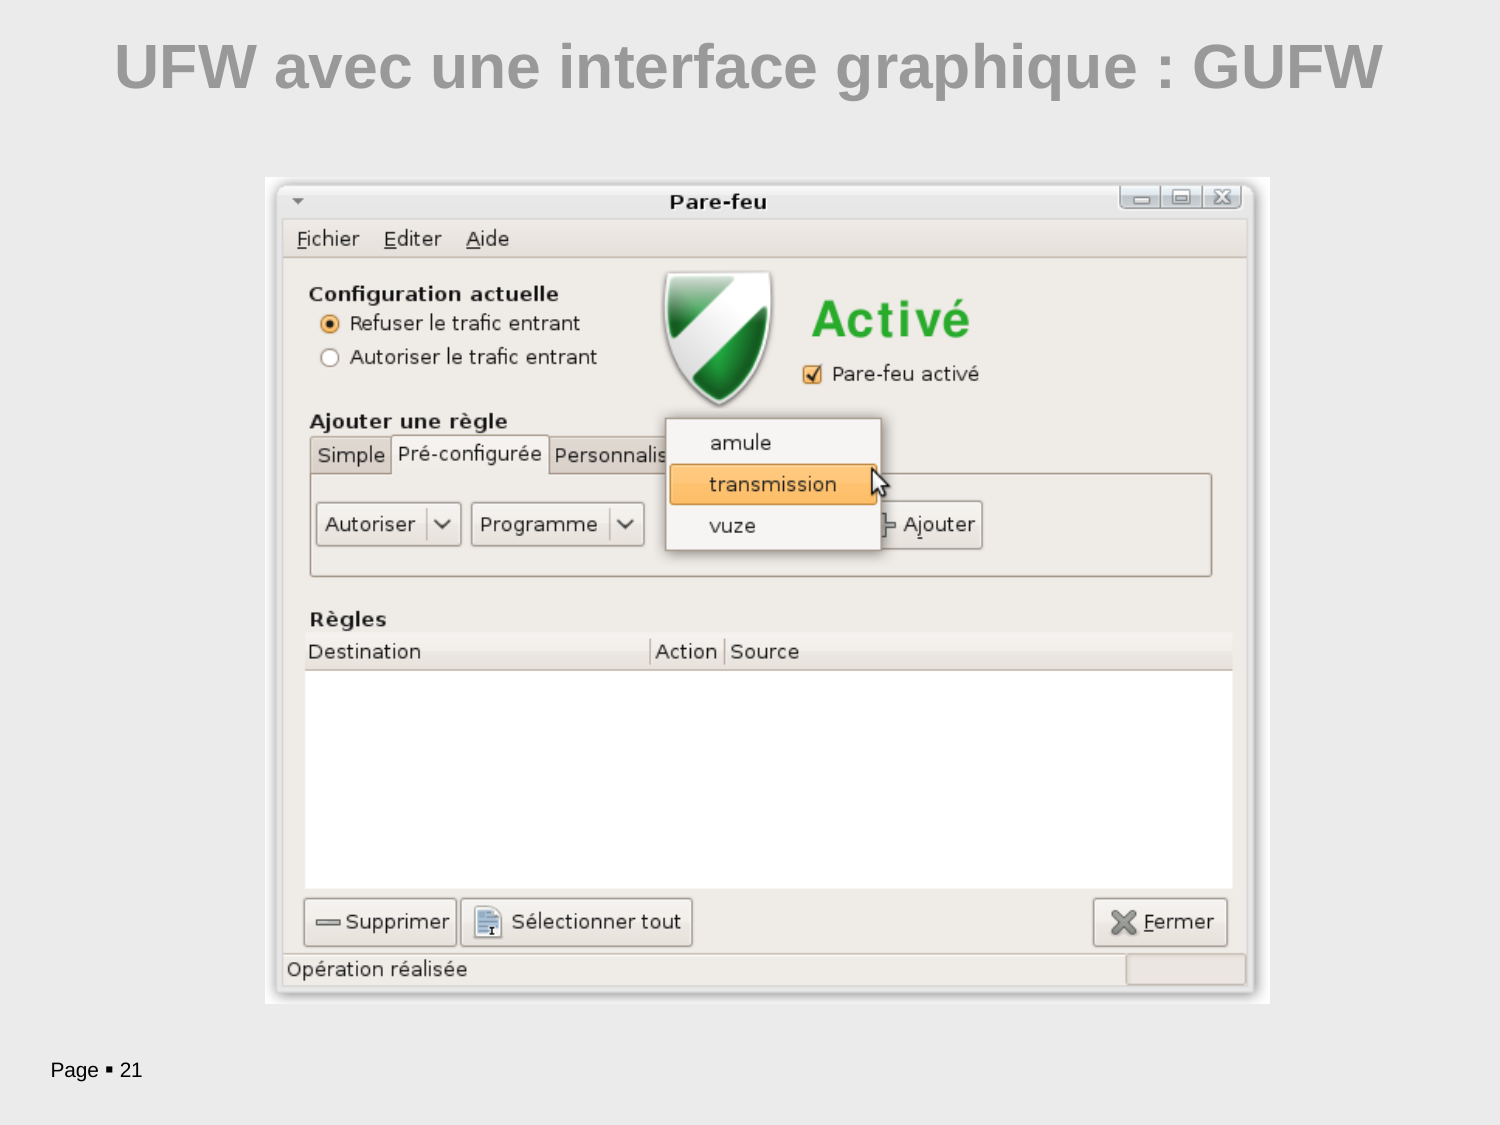

# UFW avec une interface graphique : GUFW